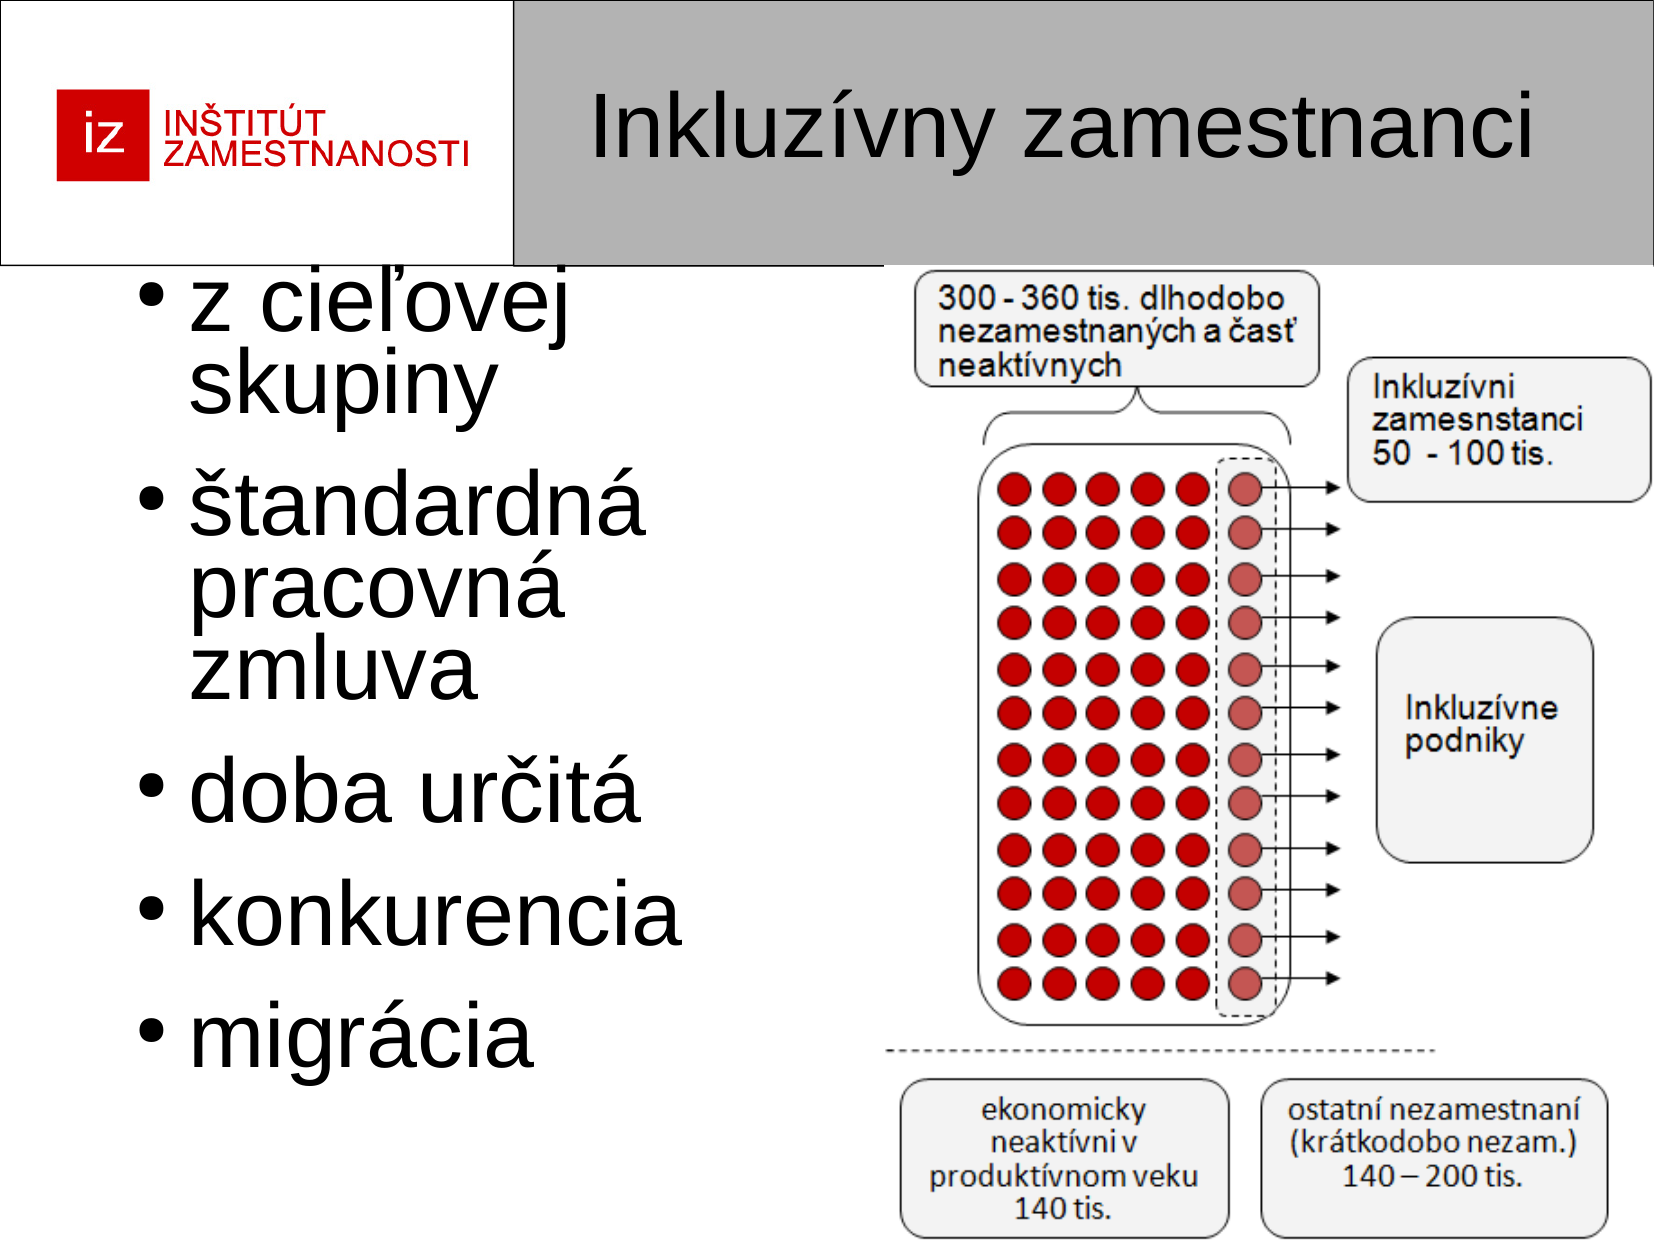

# Inkluzívny zamestnanci
z cieľovej skupiny
štandardná pracovná zmluva
doba určitá
konkurencia
migrácia